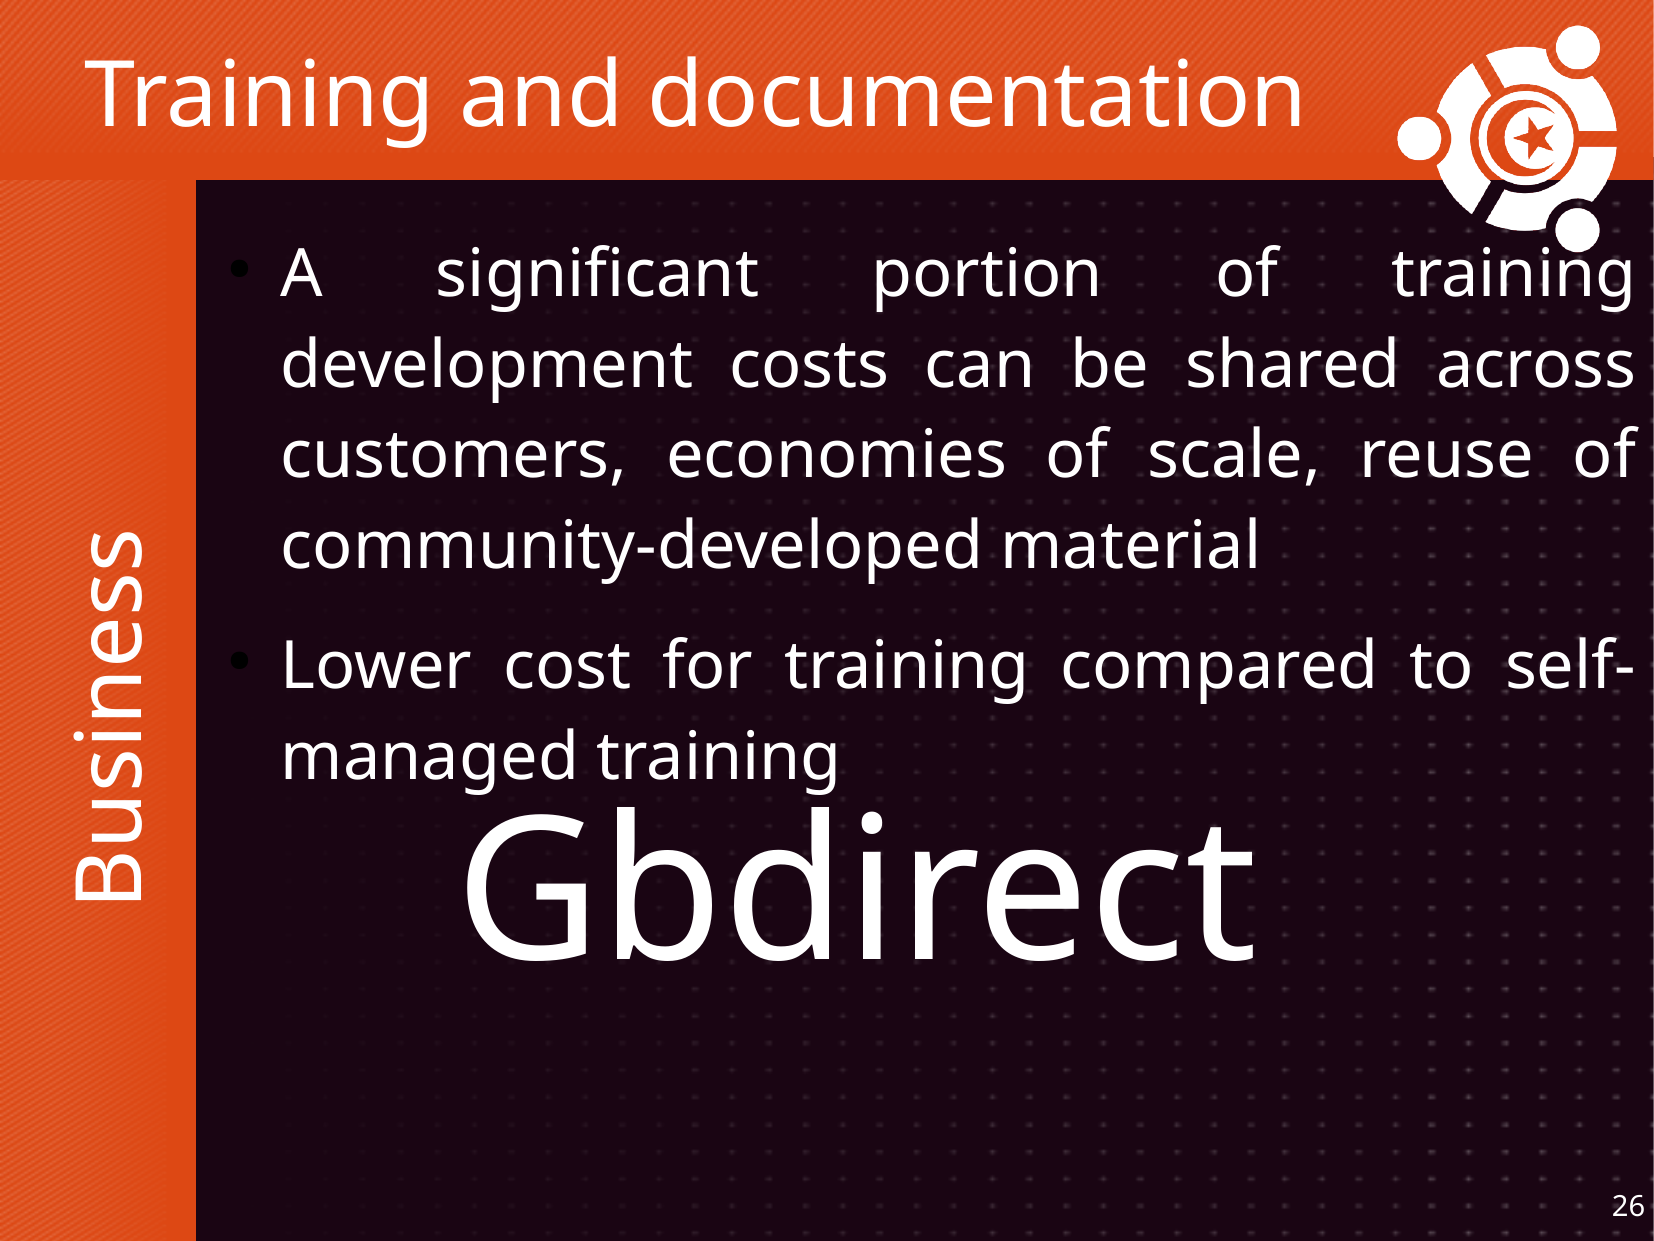

# Training and documentation
A significant portion of training development costs can be shared across customers, economies of scale, reuse of community-developed material
Lower cost for training compared to self-managed training
Business
Gbdirect
26